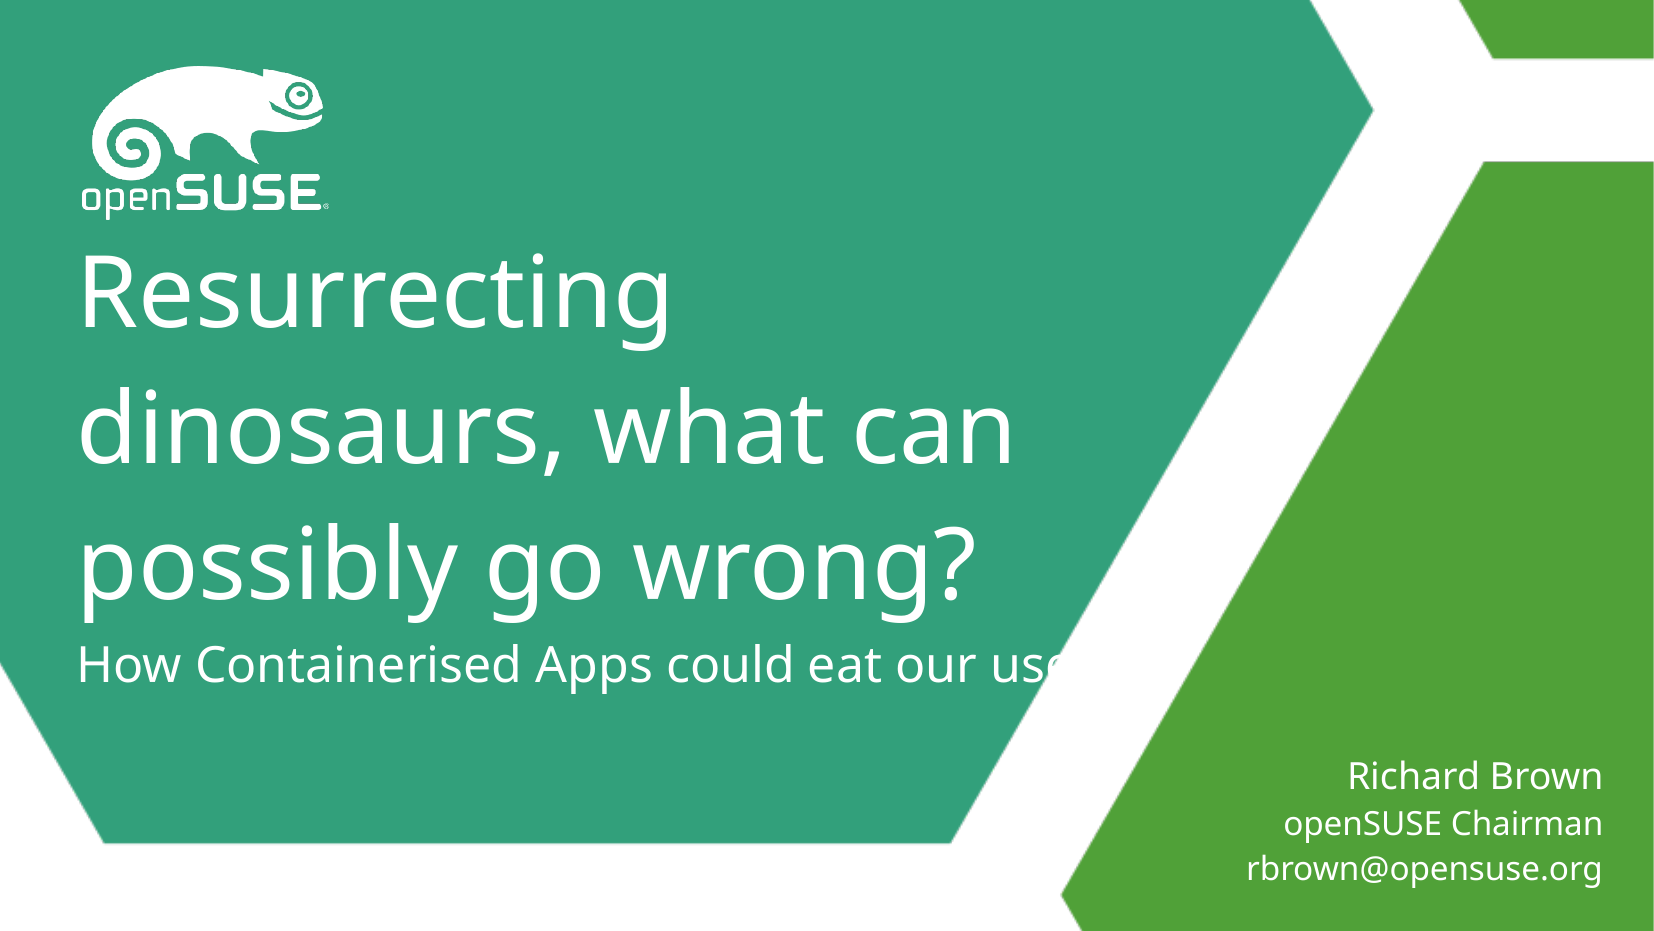

Resurrecting dinosaurs, what can possibly go wrong?
How Containerised Apps could eat our users.
# Richard Brown
openSUSE Chairman
rbrown@opensuse.org